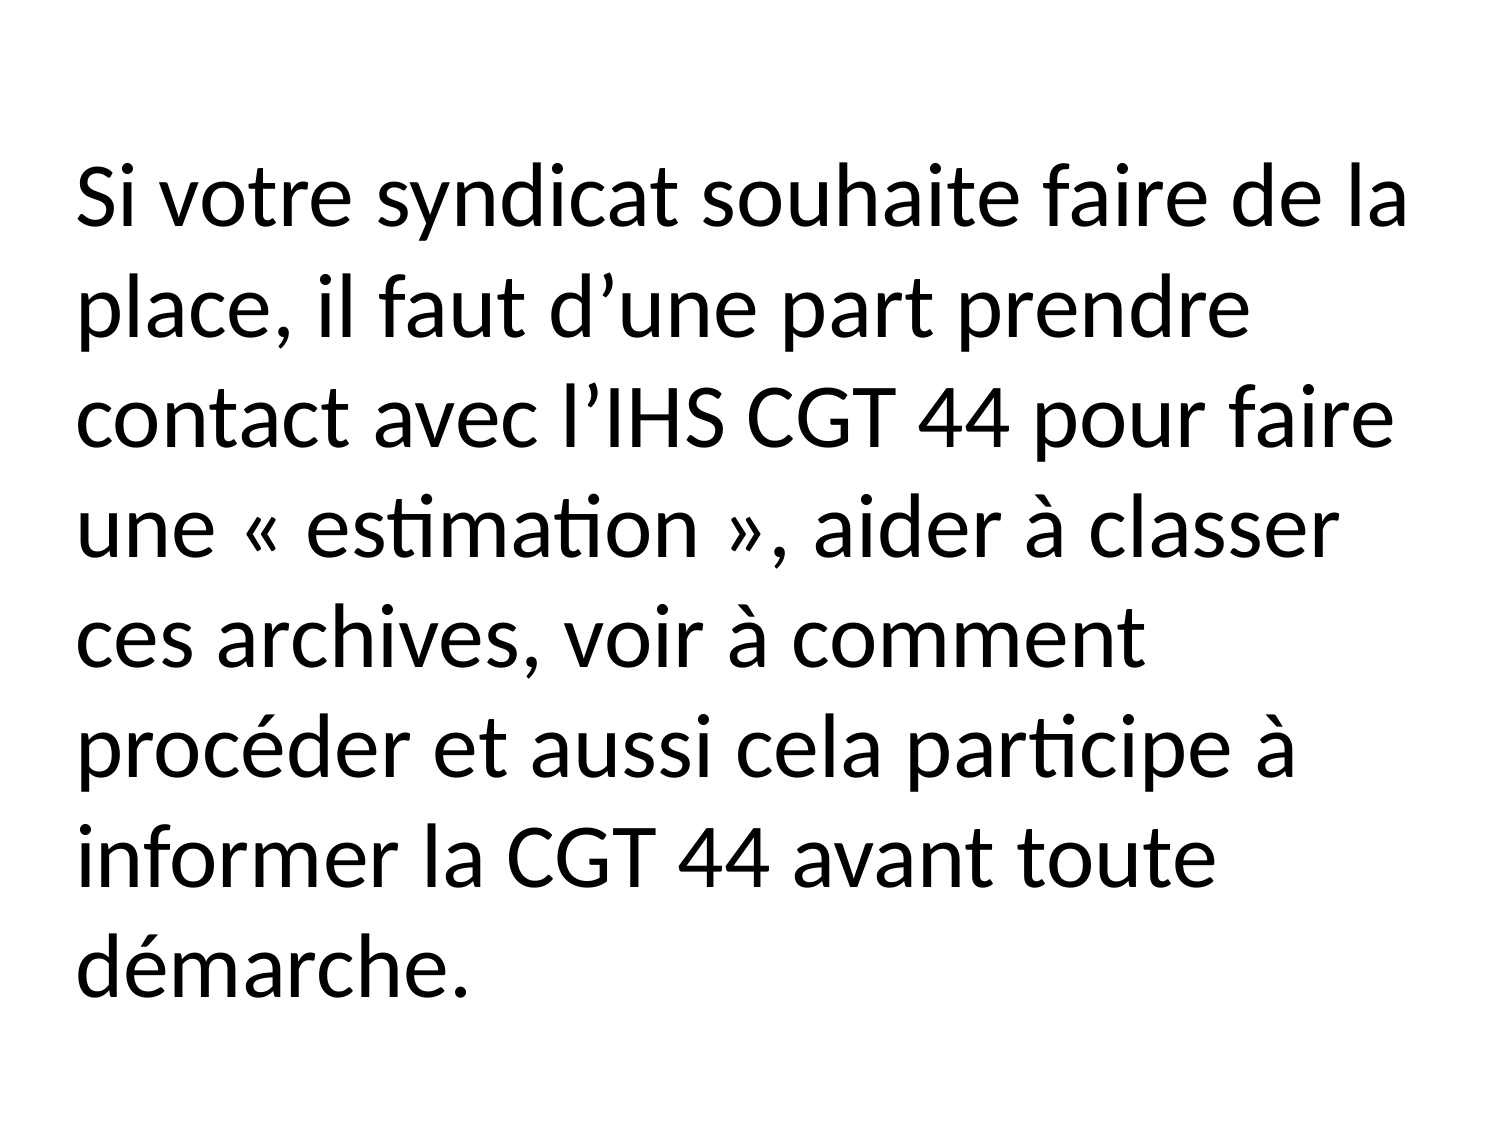

# Si votre syndicat souhaite faire de la place, il faut d’une part prendre contact avec l’IHS CGT 44 pour faire une « estimation », aider à classer ces archives, voir à comment procéder et aussi cela participe à informer la CGT 44 avant toute démarche.